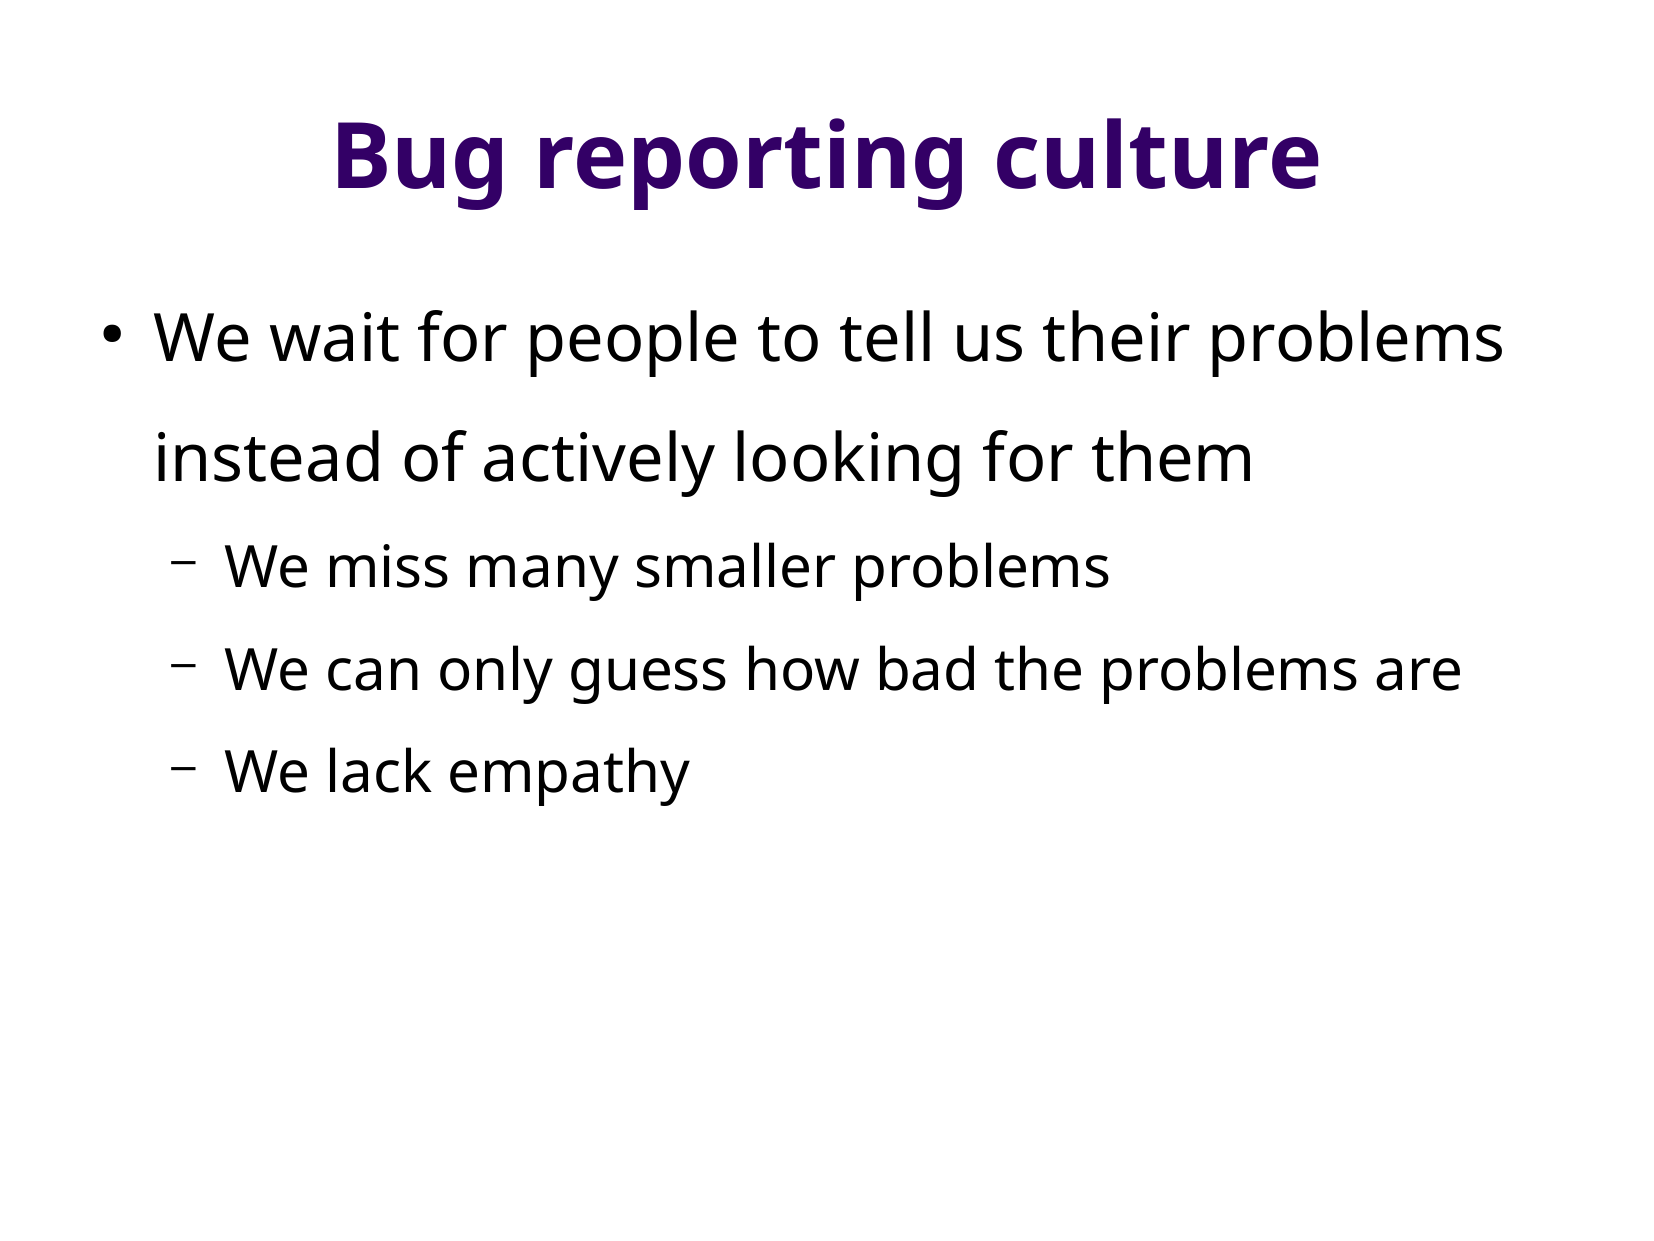

# Bug reporting culture
We wait for people to tell us their problems
instead of actively looking for them
We miss many smaller problems
We can only guess how bad the problems are
We lack empathy